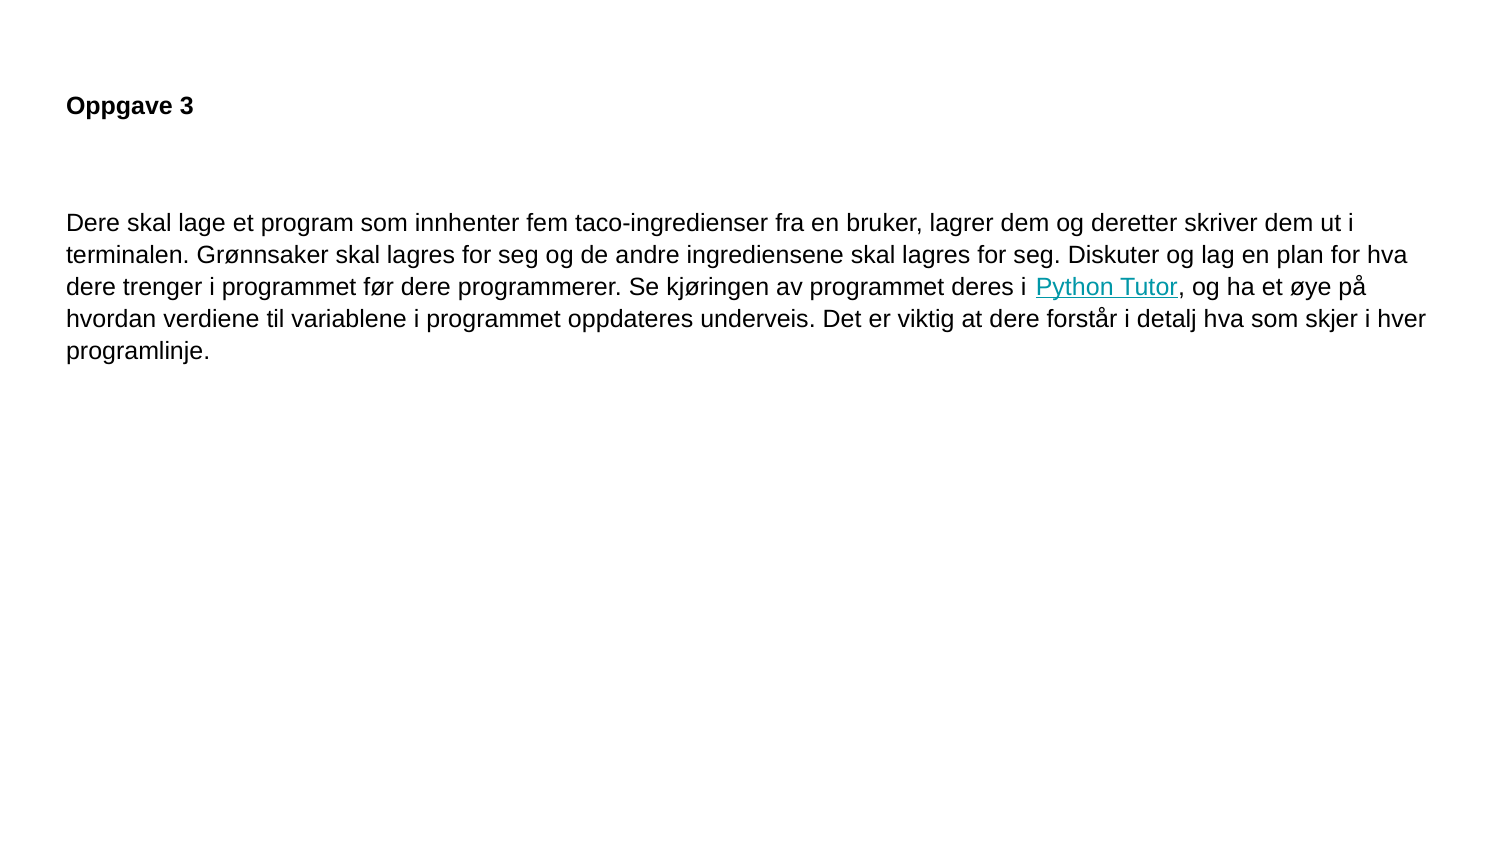

# Oppgave 3
Dere skal lage et program som innhenter fem taco-ingredienser fra en bruker, lagrer dem og deretter skriver dem ut i terminalen. Grønnsaker skal lagres for seg og de andre ingrediensene skal lagres for seg. Diskuter og lag en plan for hva dere trenger i programmet før dere programmerer. Se kjøringen av programmet deres i Python Tutor, og ha et øye på hvordan verdiene til variablene i programmet oppdateres underveis. Det er viktig at dere forstår i detalj hva som skjer i hver programlinje.